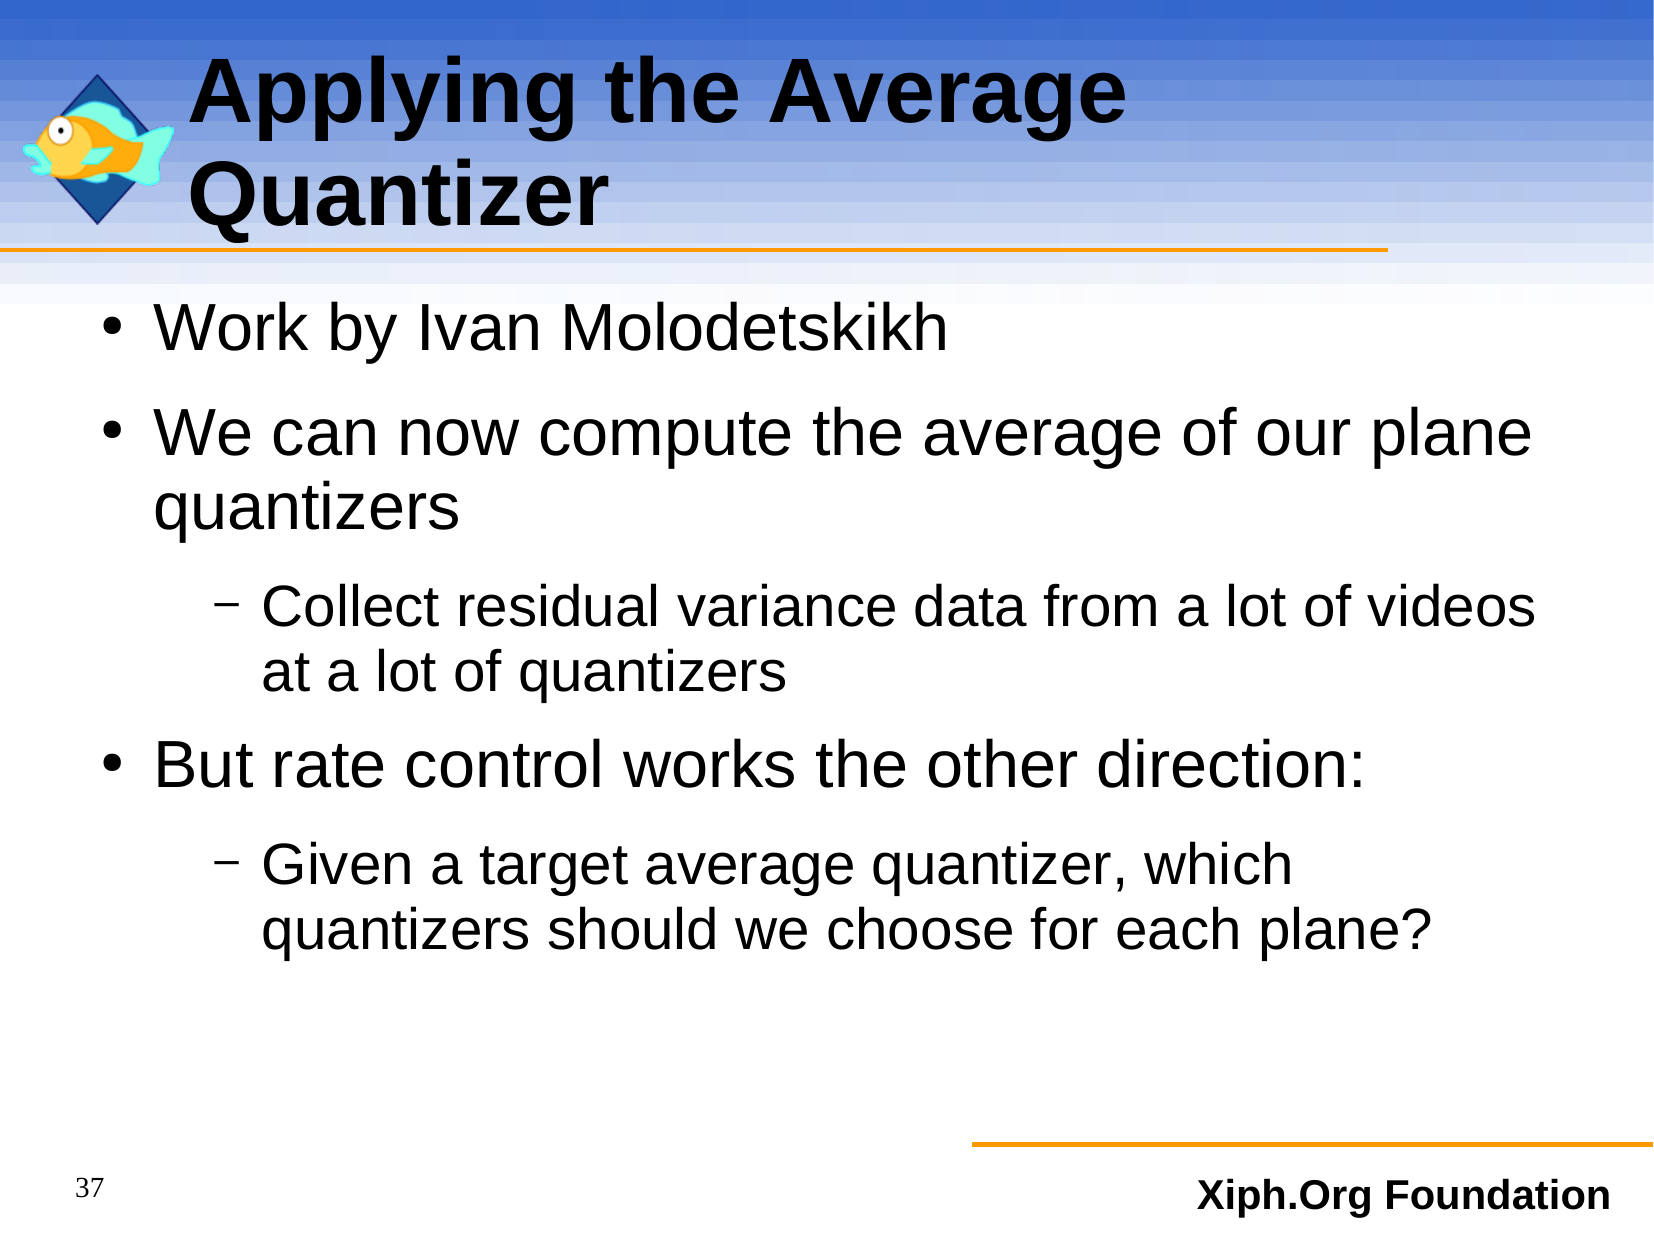

# Applying the Average Quantizer
Work by Ivan Molodetskikh
We can now compute the average of our plane quantizers
Collect residual variance data from a lot of videos at a lot of quantizers
But rate control works the other direction:
Given a target average quantizer, which quantizers should we choose for each plane?
37